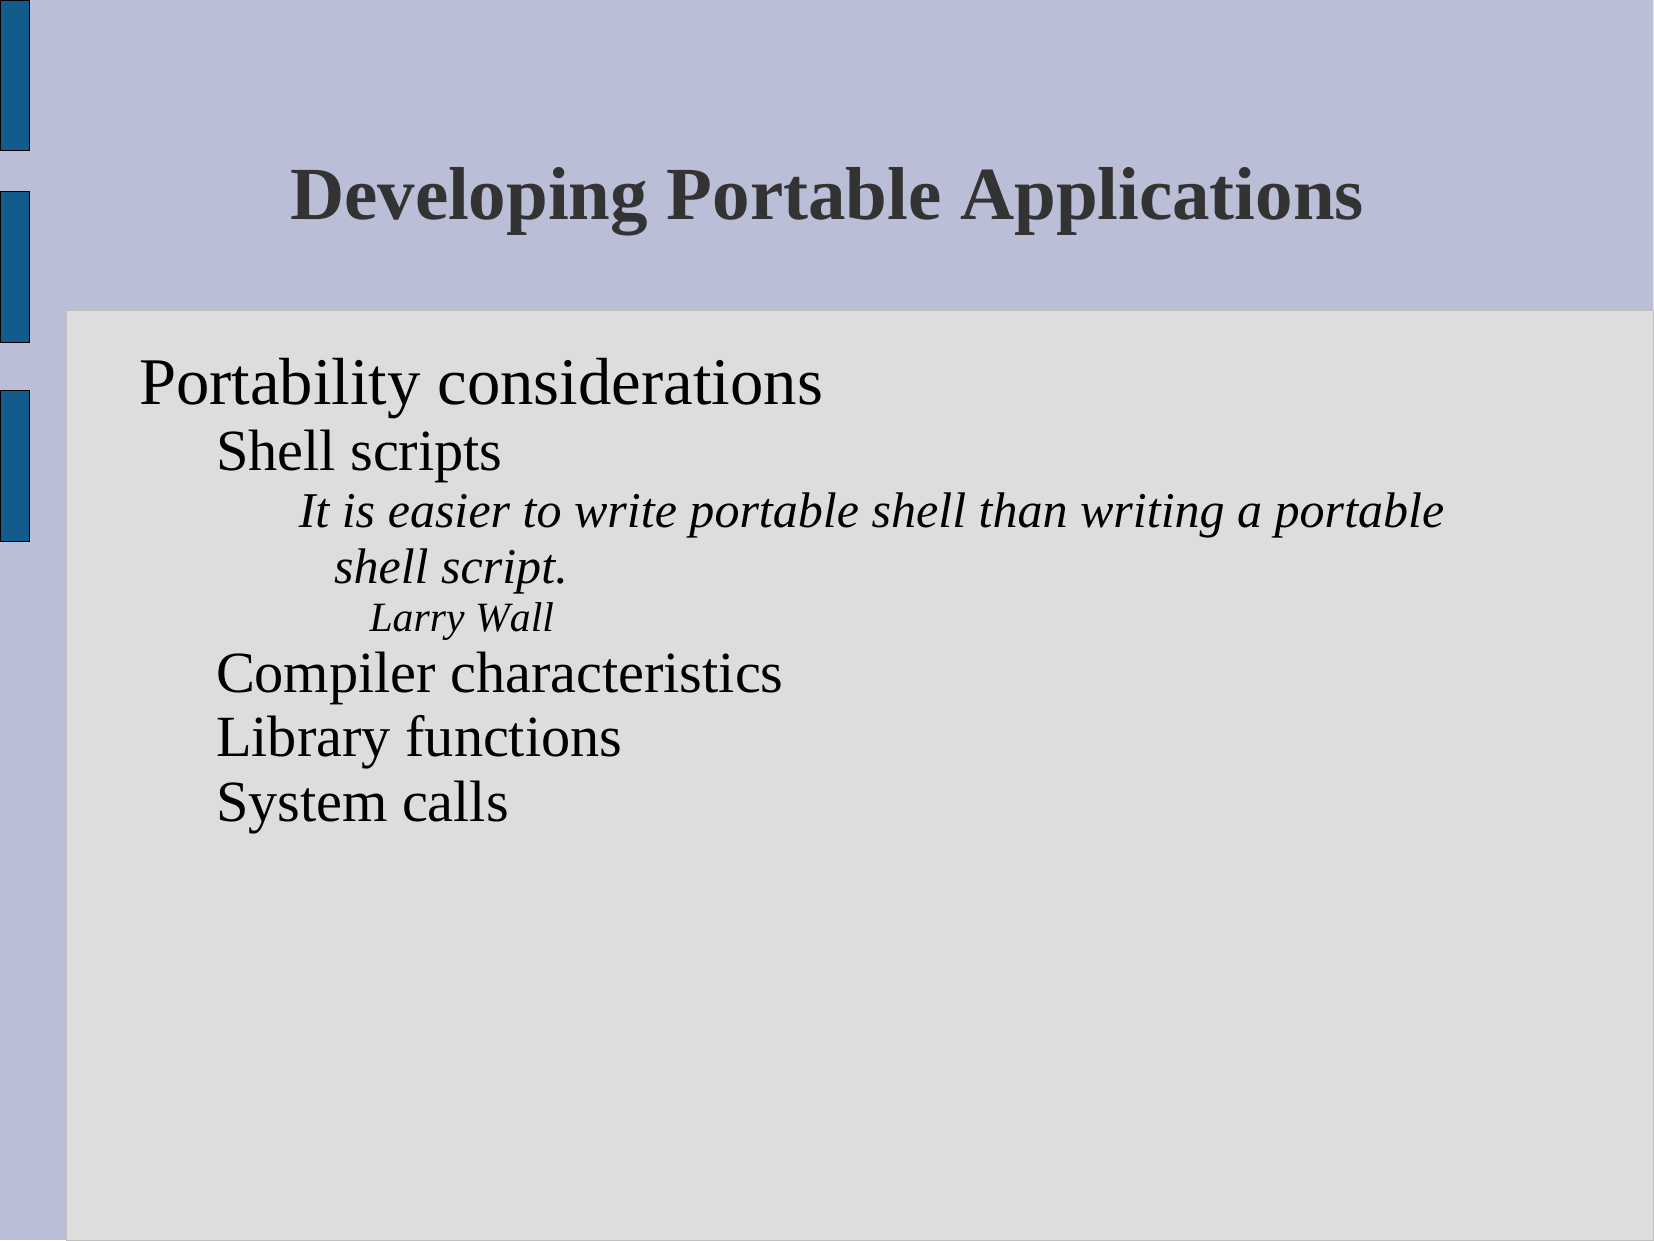

# Developing Portable Applications
Portability considerations
Shell scripts
It is easier to write portable shell than writing a portable shell script.
Larry Wall
Compiler characteristics
Library functions
System calls